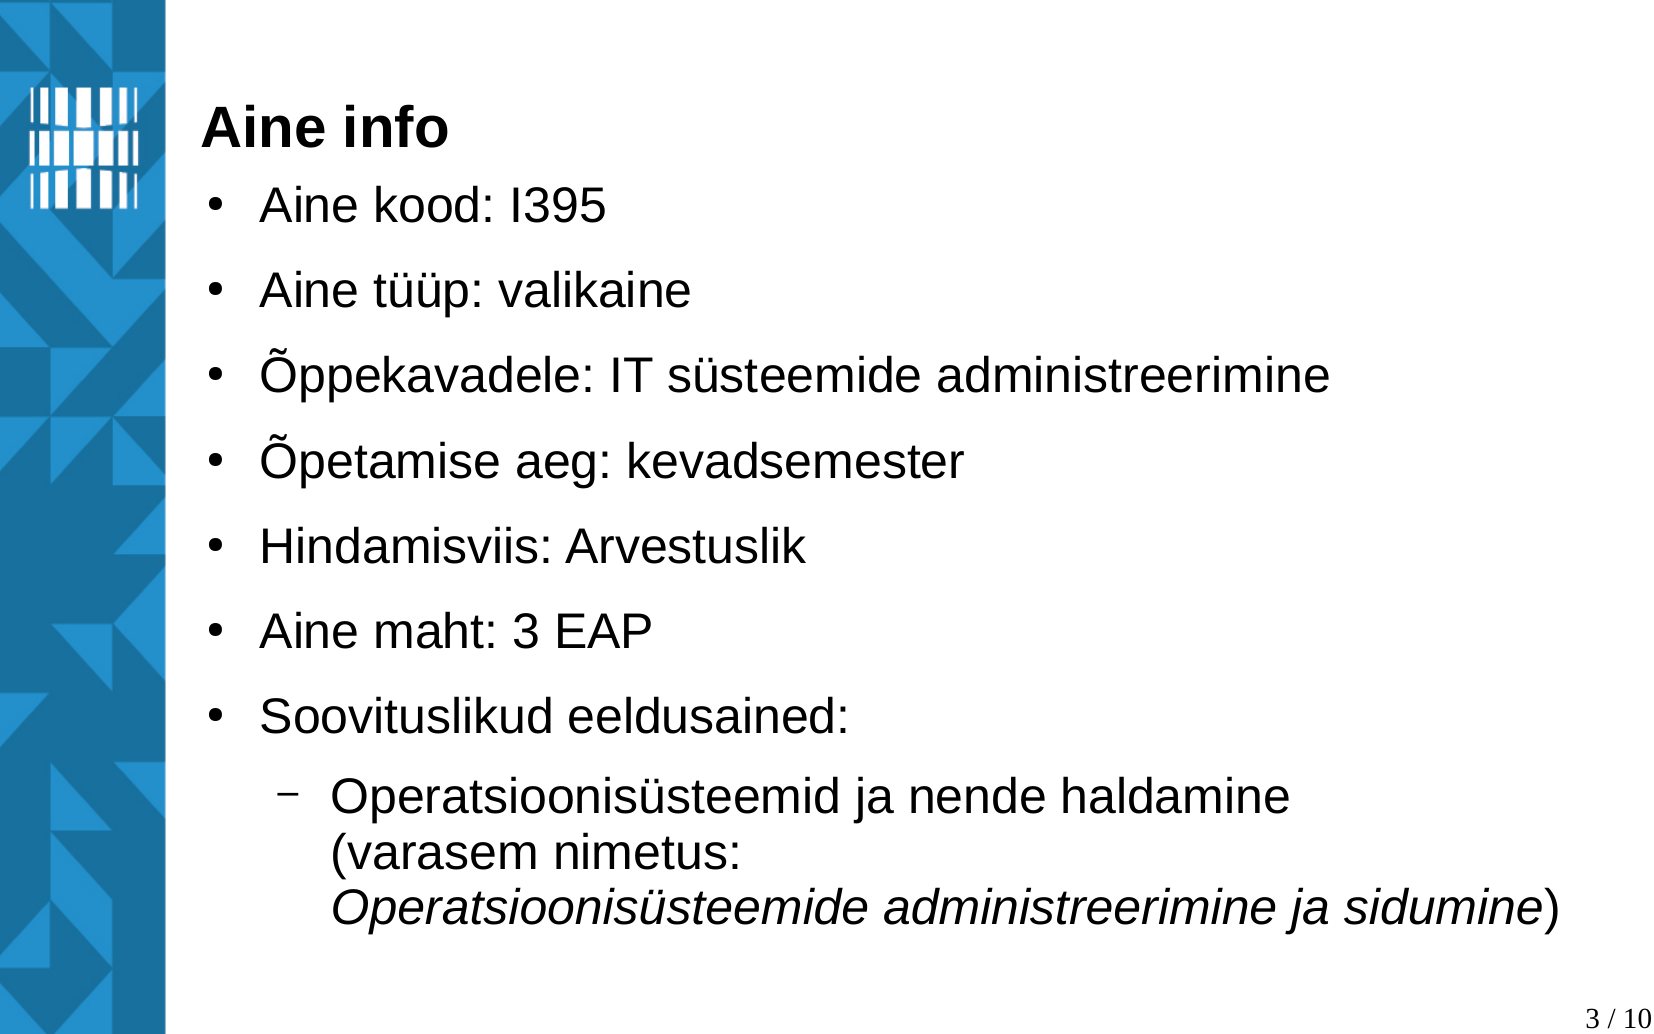

# Aine info
Aine kood: I395
Aine tüüp: valikaine
Õppekavadele: IT süsteemide administreerimine
Õpetamise aeg: kevadsemester
Hindamisviis: Arvestuslik
Aine maht: 3 EAP
Soovituslikud eeldusained:
Operatsioonisüsteemid ja nende haldamine
(varasem nimetus:
Operatsioonisüsteemide administreerimine ja sidumine)